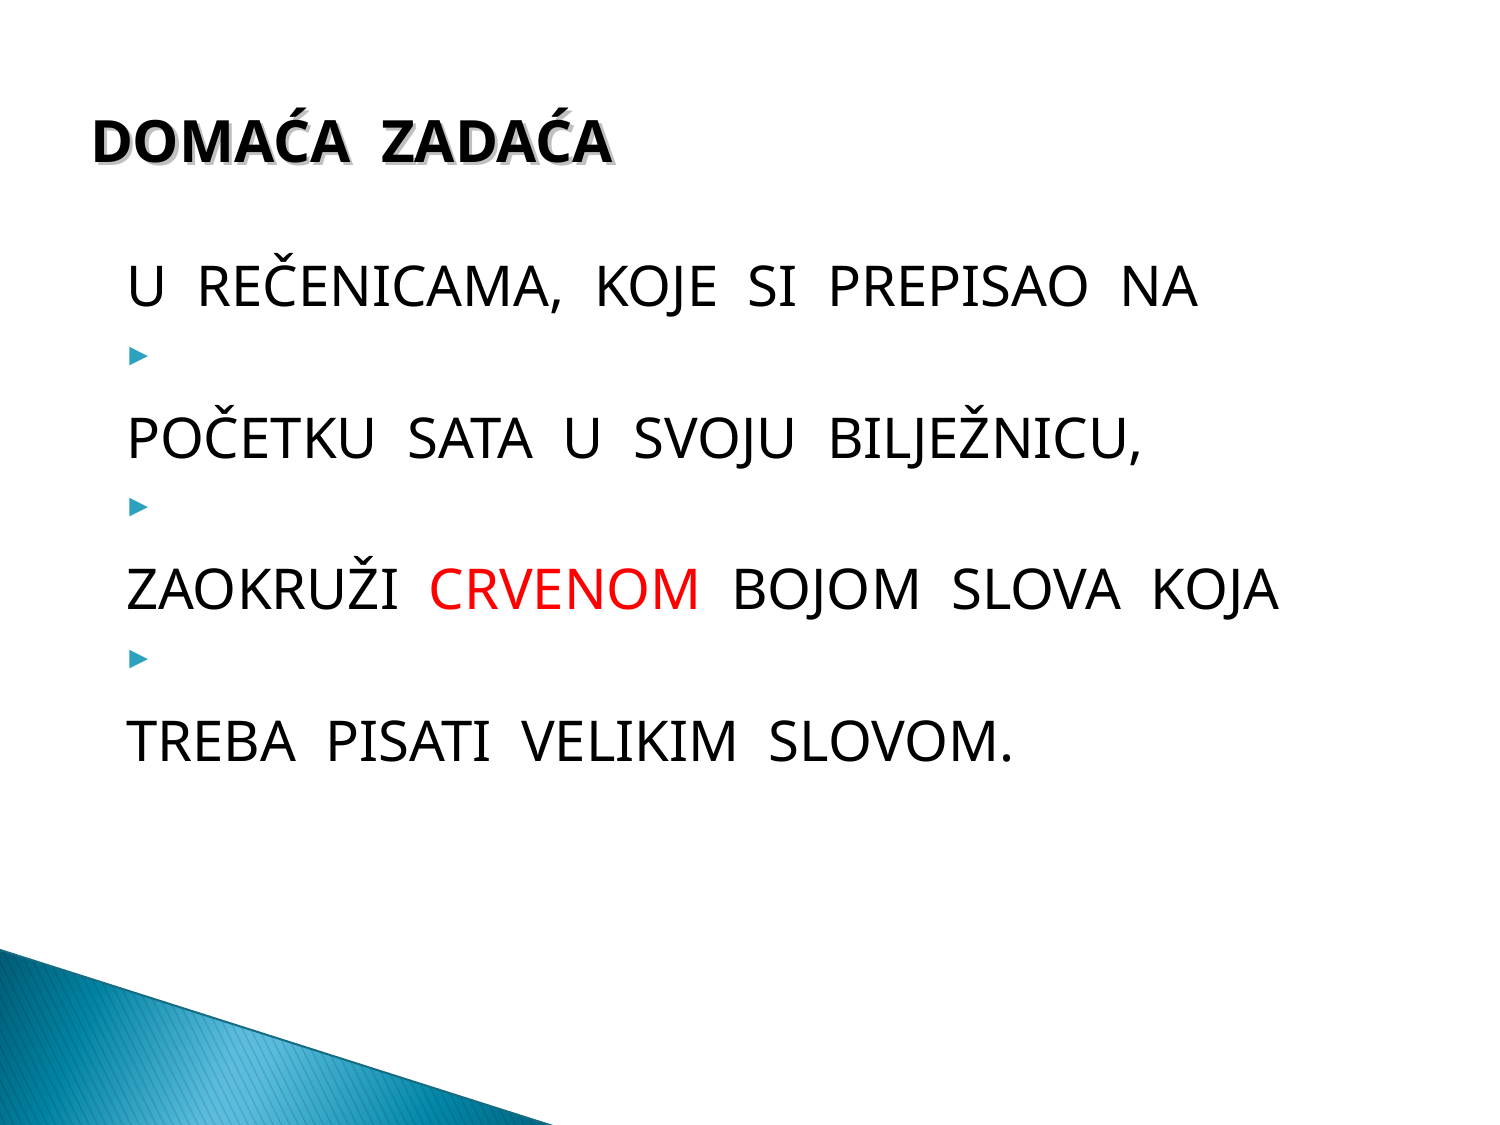

DOMAĆA ZADAĆA
# U REČENICAMA, KOJE SI PREPISAO NA
POČETKU SATA U SVOJU BILJEŽNICU,
ZAOKRUŽI CRVENOM BOJOM SLOVA KOJA
TREBA PISATI VELIKIM SLOVOM.